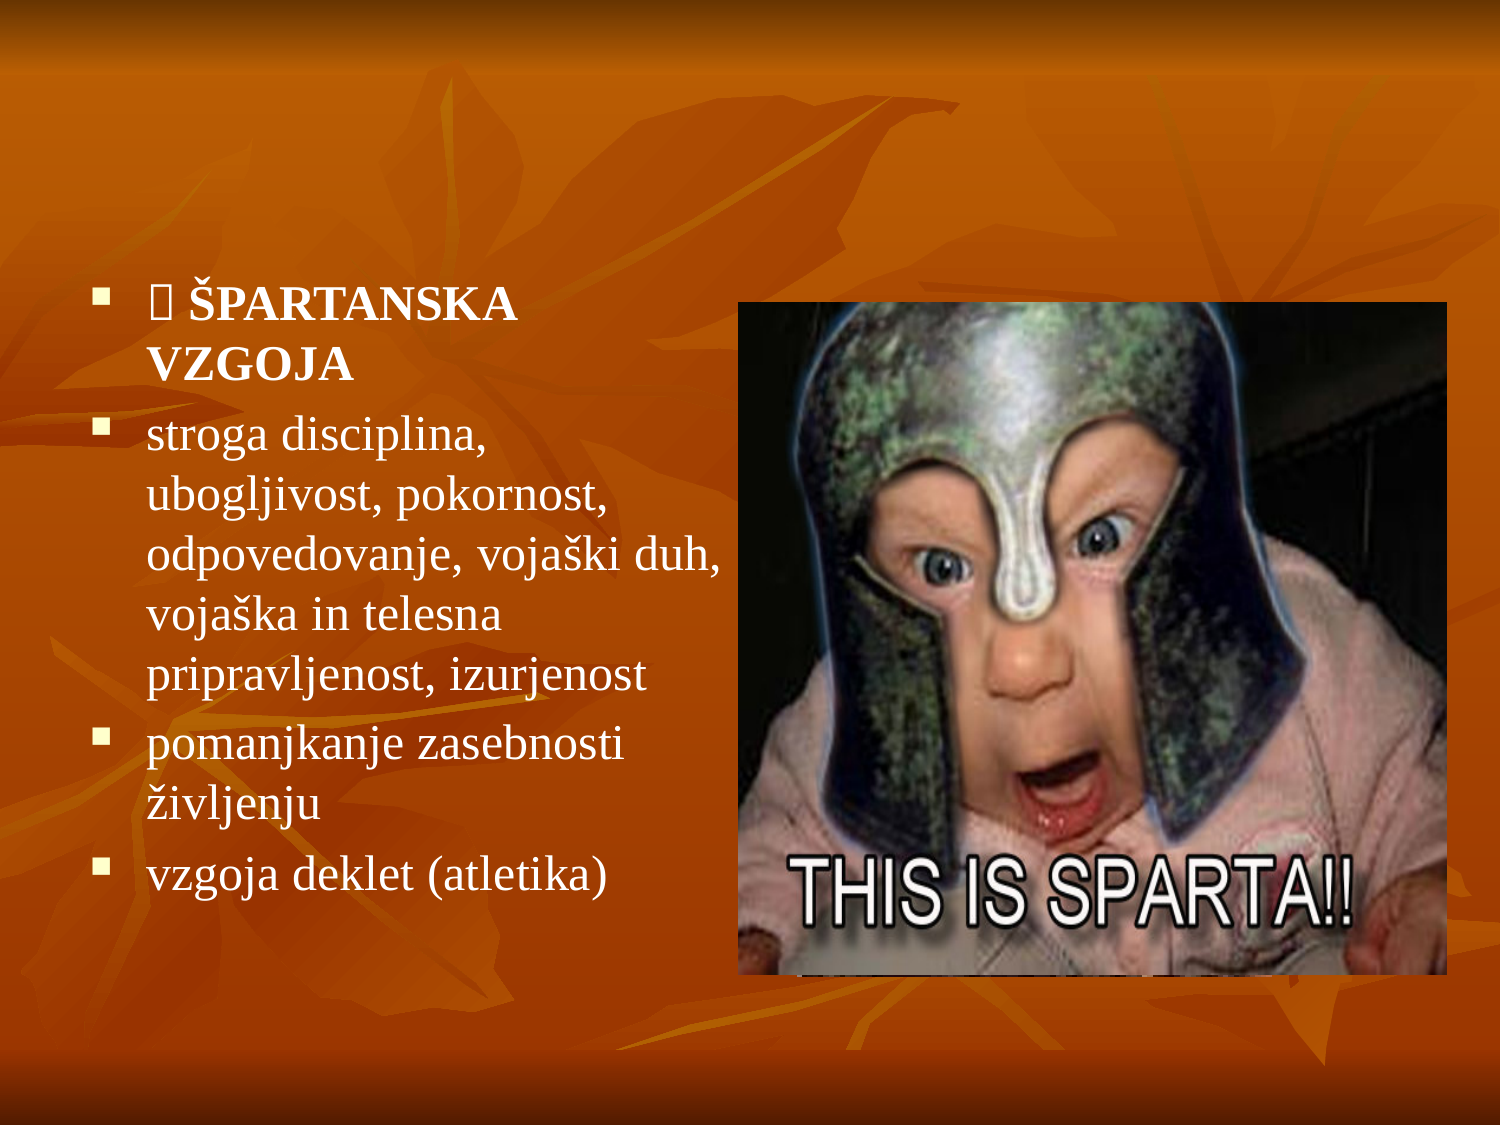

#
 ŠPARTANSKA VZGOJA
stroga disciplina, ubogljivost, pokornost, odpovedovanje, vojaški duh, vojaška in telesna pripravljenost, izurjenost
pomanjkanje zasebnosti življenju
vzgoja deklet (atletika)